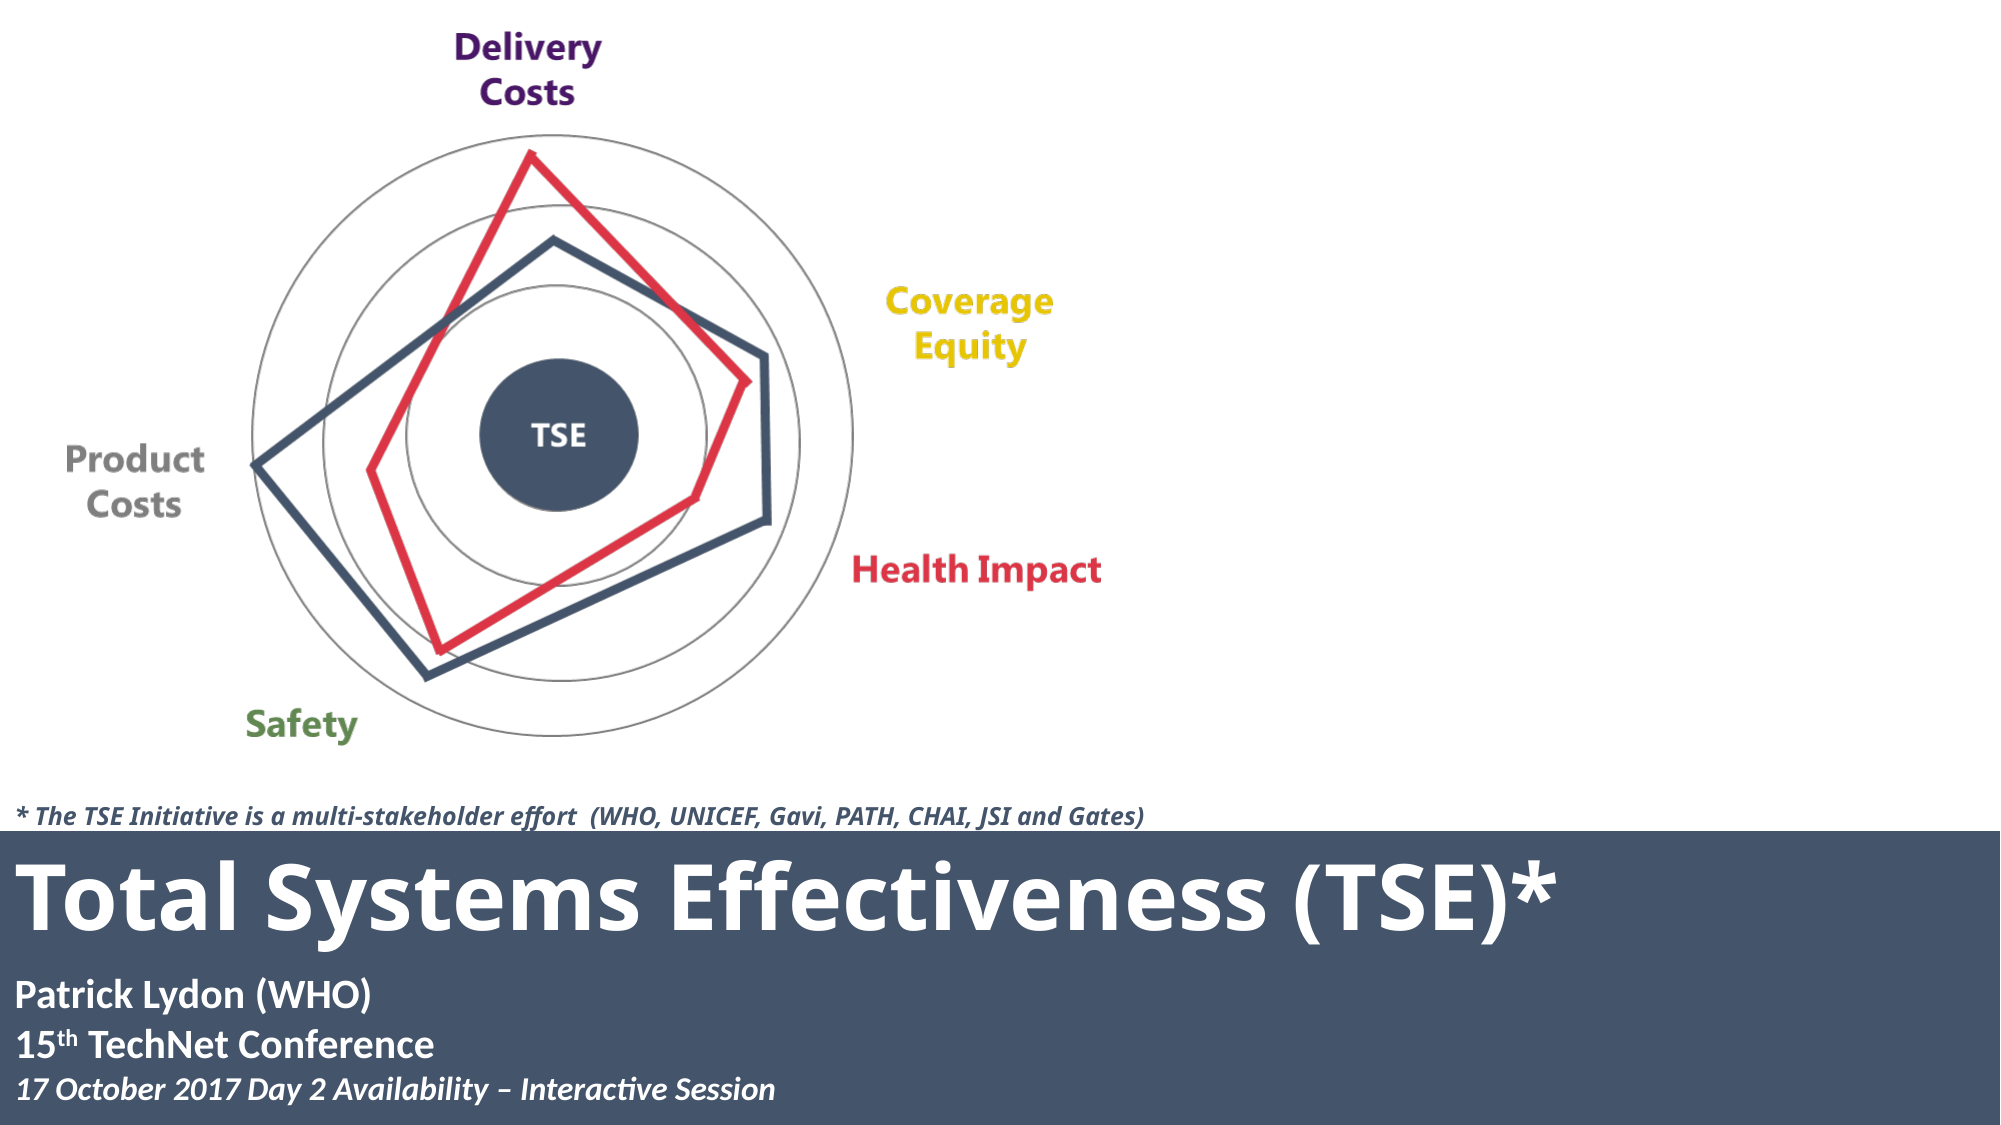

* The TSE Initiative is a multi-stakeholder effort (WHO, UNICEF, Gavi, PATH, CHAI, JSI and Gates)
Total Systems Effectiveness (TSE)*
Patrick Lydon (WHO)
15th TechNet Conference
17 October 2017 Day 2 Availability – Interactive Session